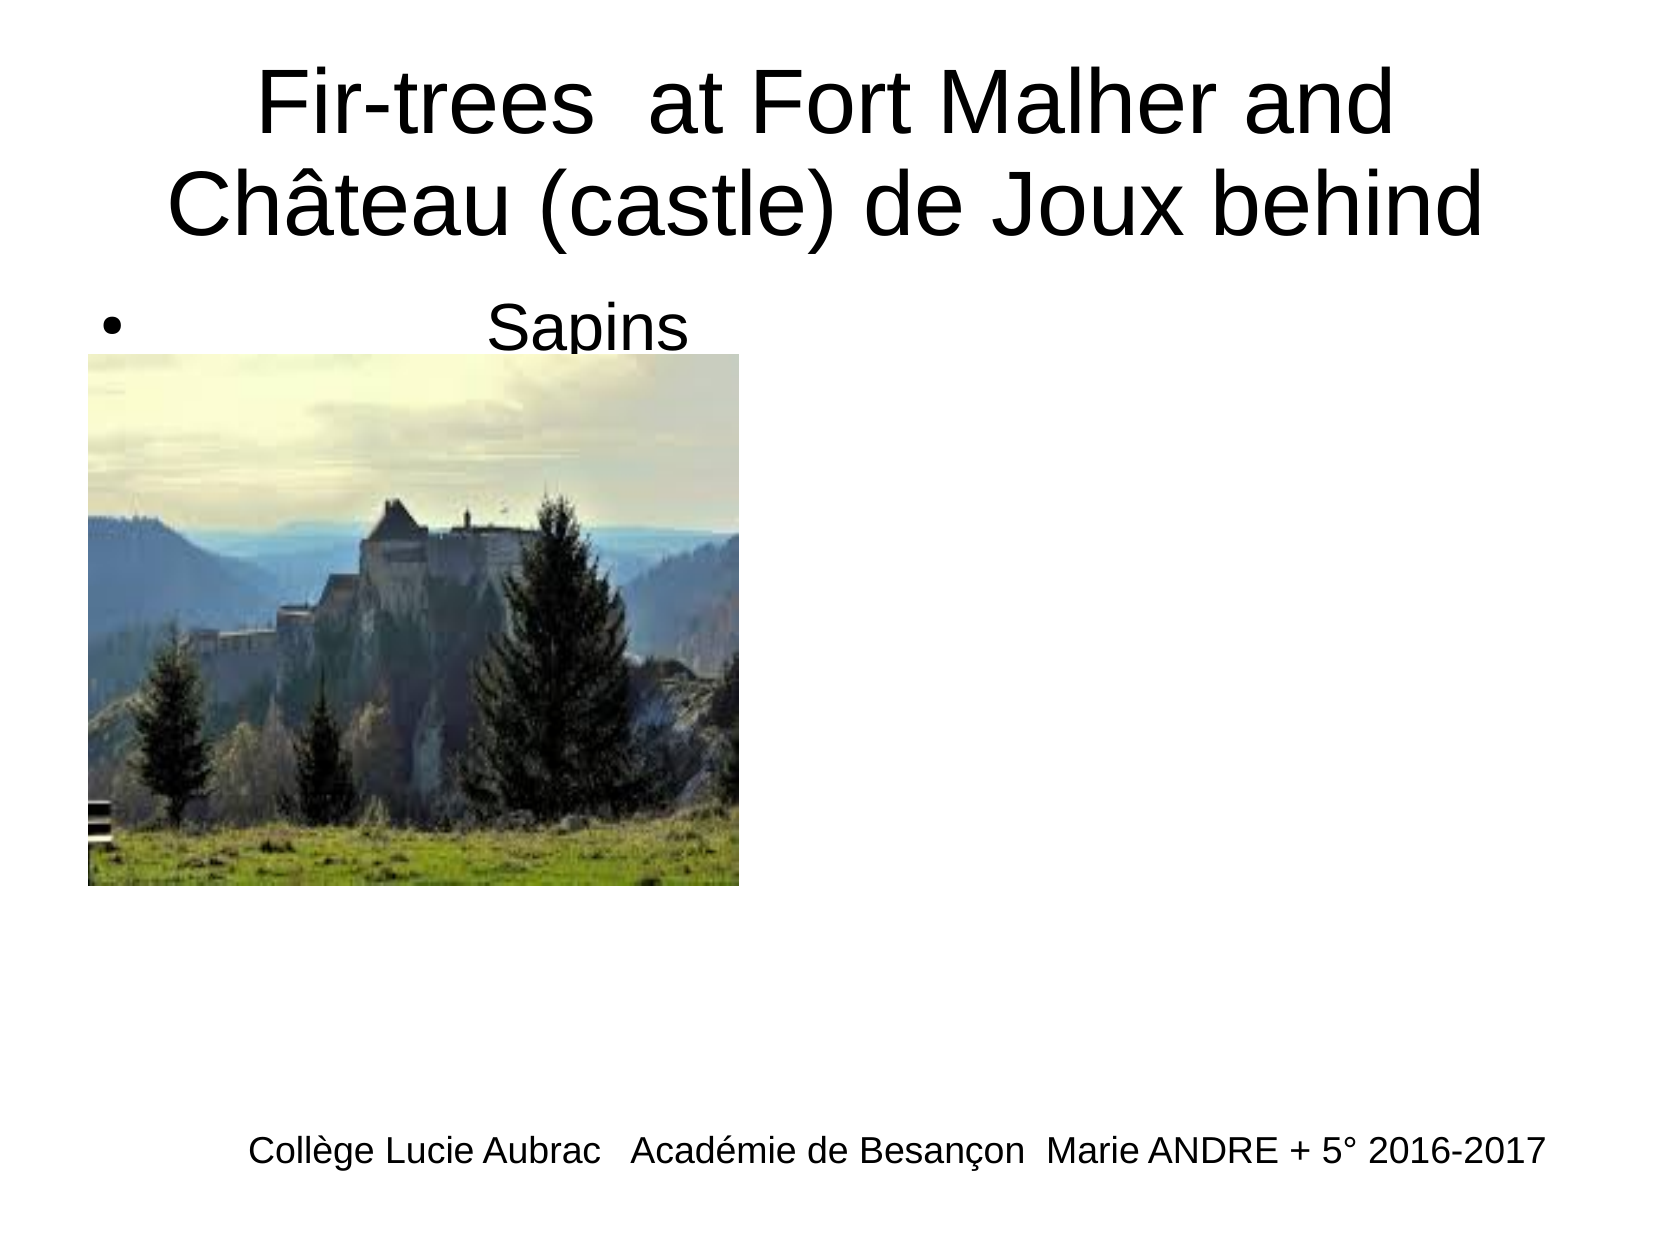

# Fir-trees at Fort Malher and Château (castle) de Joux behind
 Sapins
Collège Lucie Aubrac Académie de Besançon Marie ANDRE + 5° 2016-2017